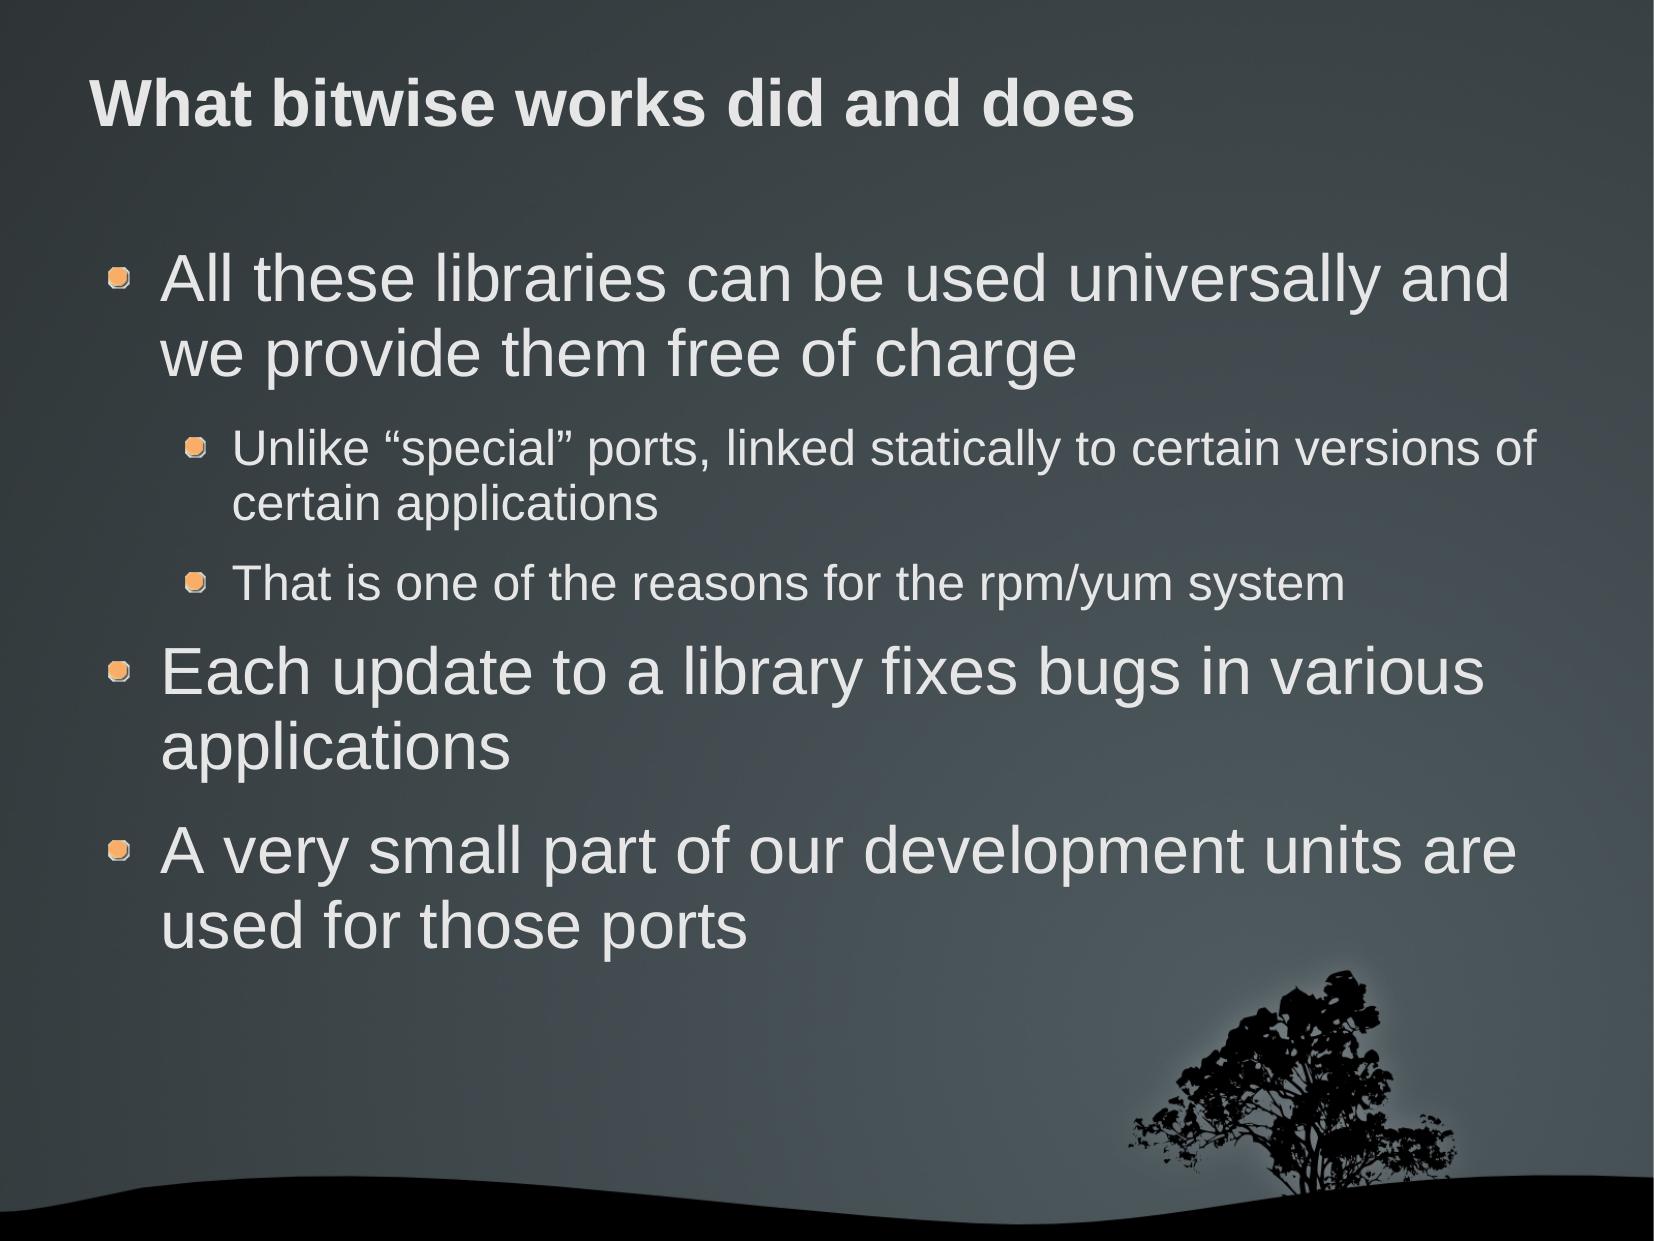

# What bitwise works did and does
All these libraries can be used universally and we provide them free of charge
Unlike “special” ports, linked statically to certain versions of certain applications
That is one of the reasons for the rpm/yum system
Each update to a library fixes bugs in various applications
A very small part of our development units are used for those ports